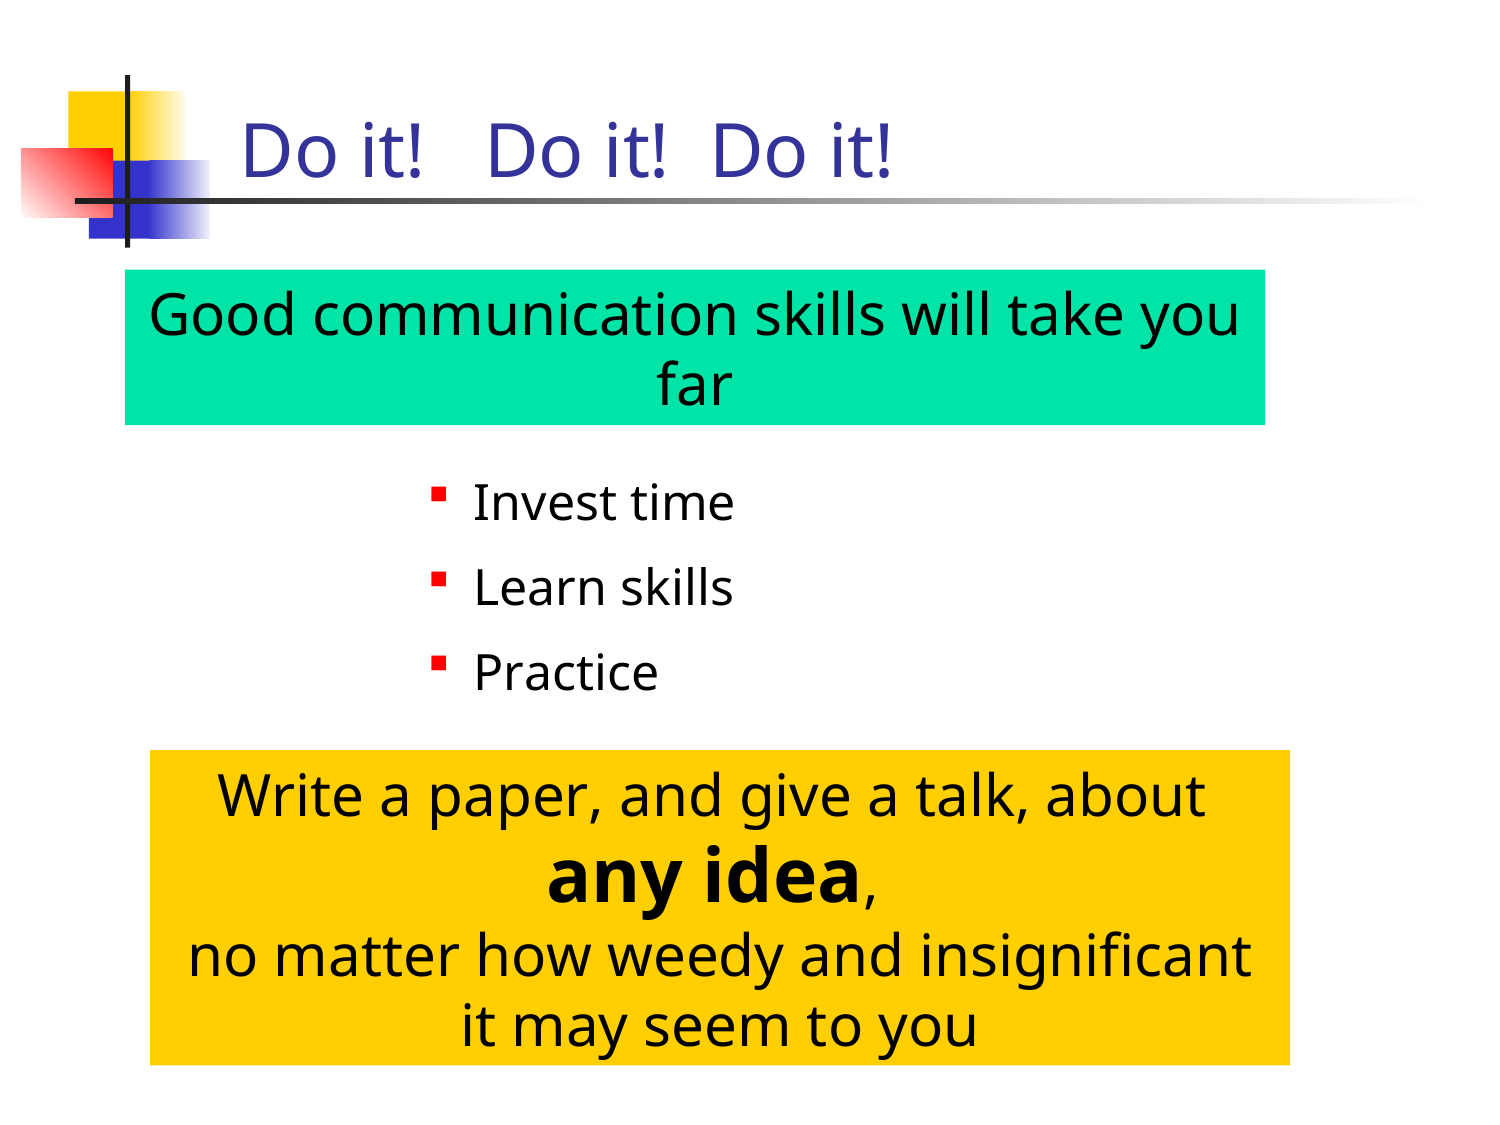

# Do it! Do it! Do it!
Good communication skills will take you far
Invest time
Learn skills
Practice
Write a paper, and give a talk, about
any idea,
no matter how weedy and insignificant it may seem to you